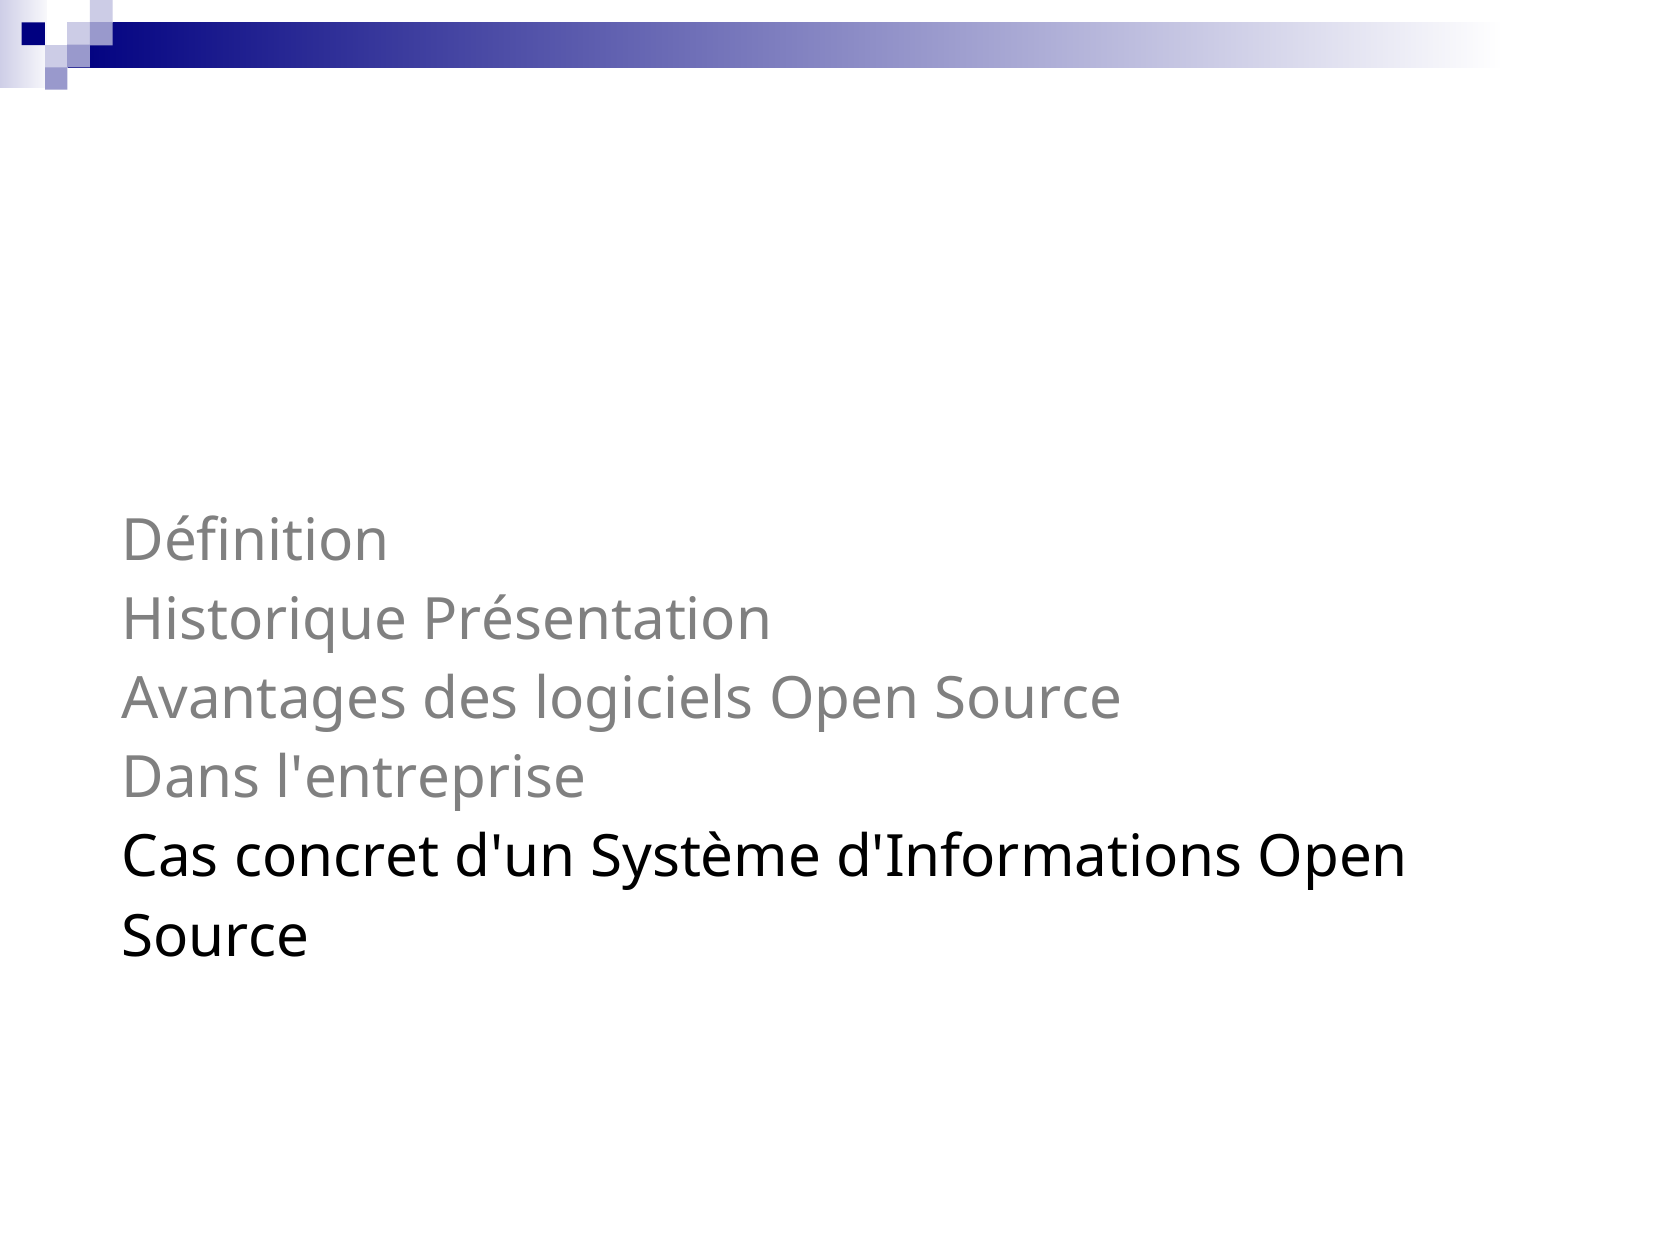

#
Définition
Historique Présentation
Avantages des logiciels Open Source
Dans l'entreprise
Cas concret d'un Système d'Informations Open Source